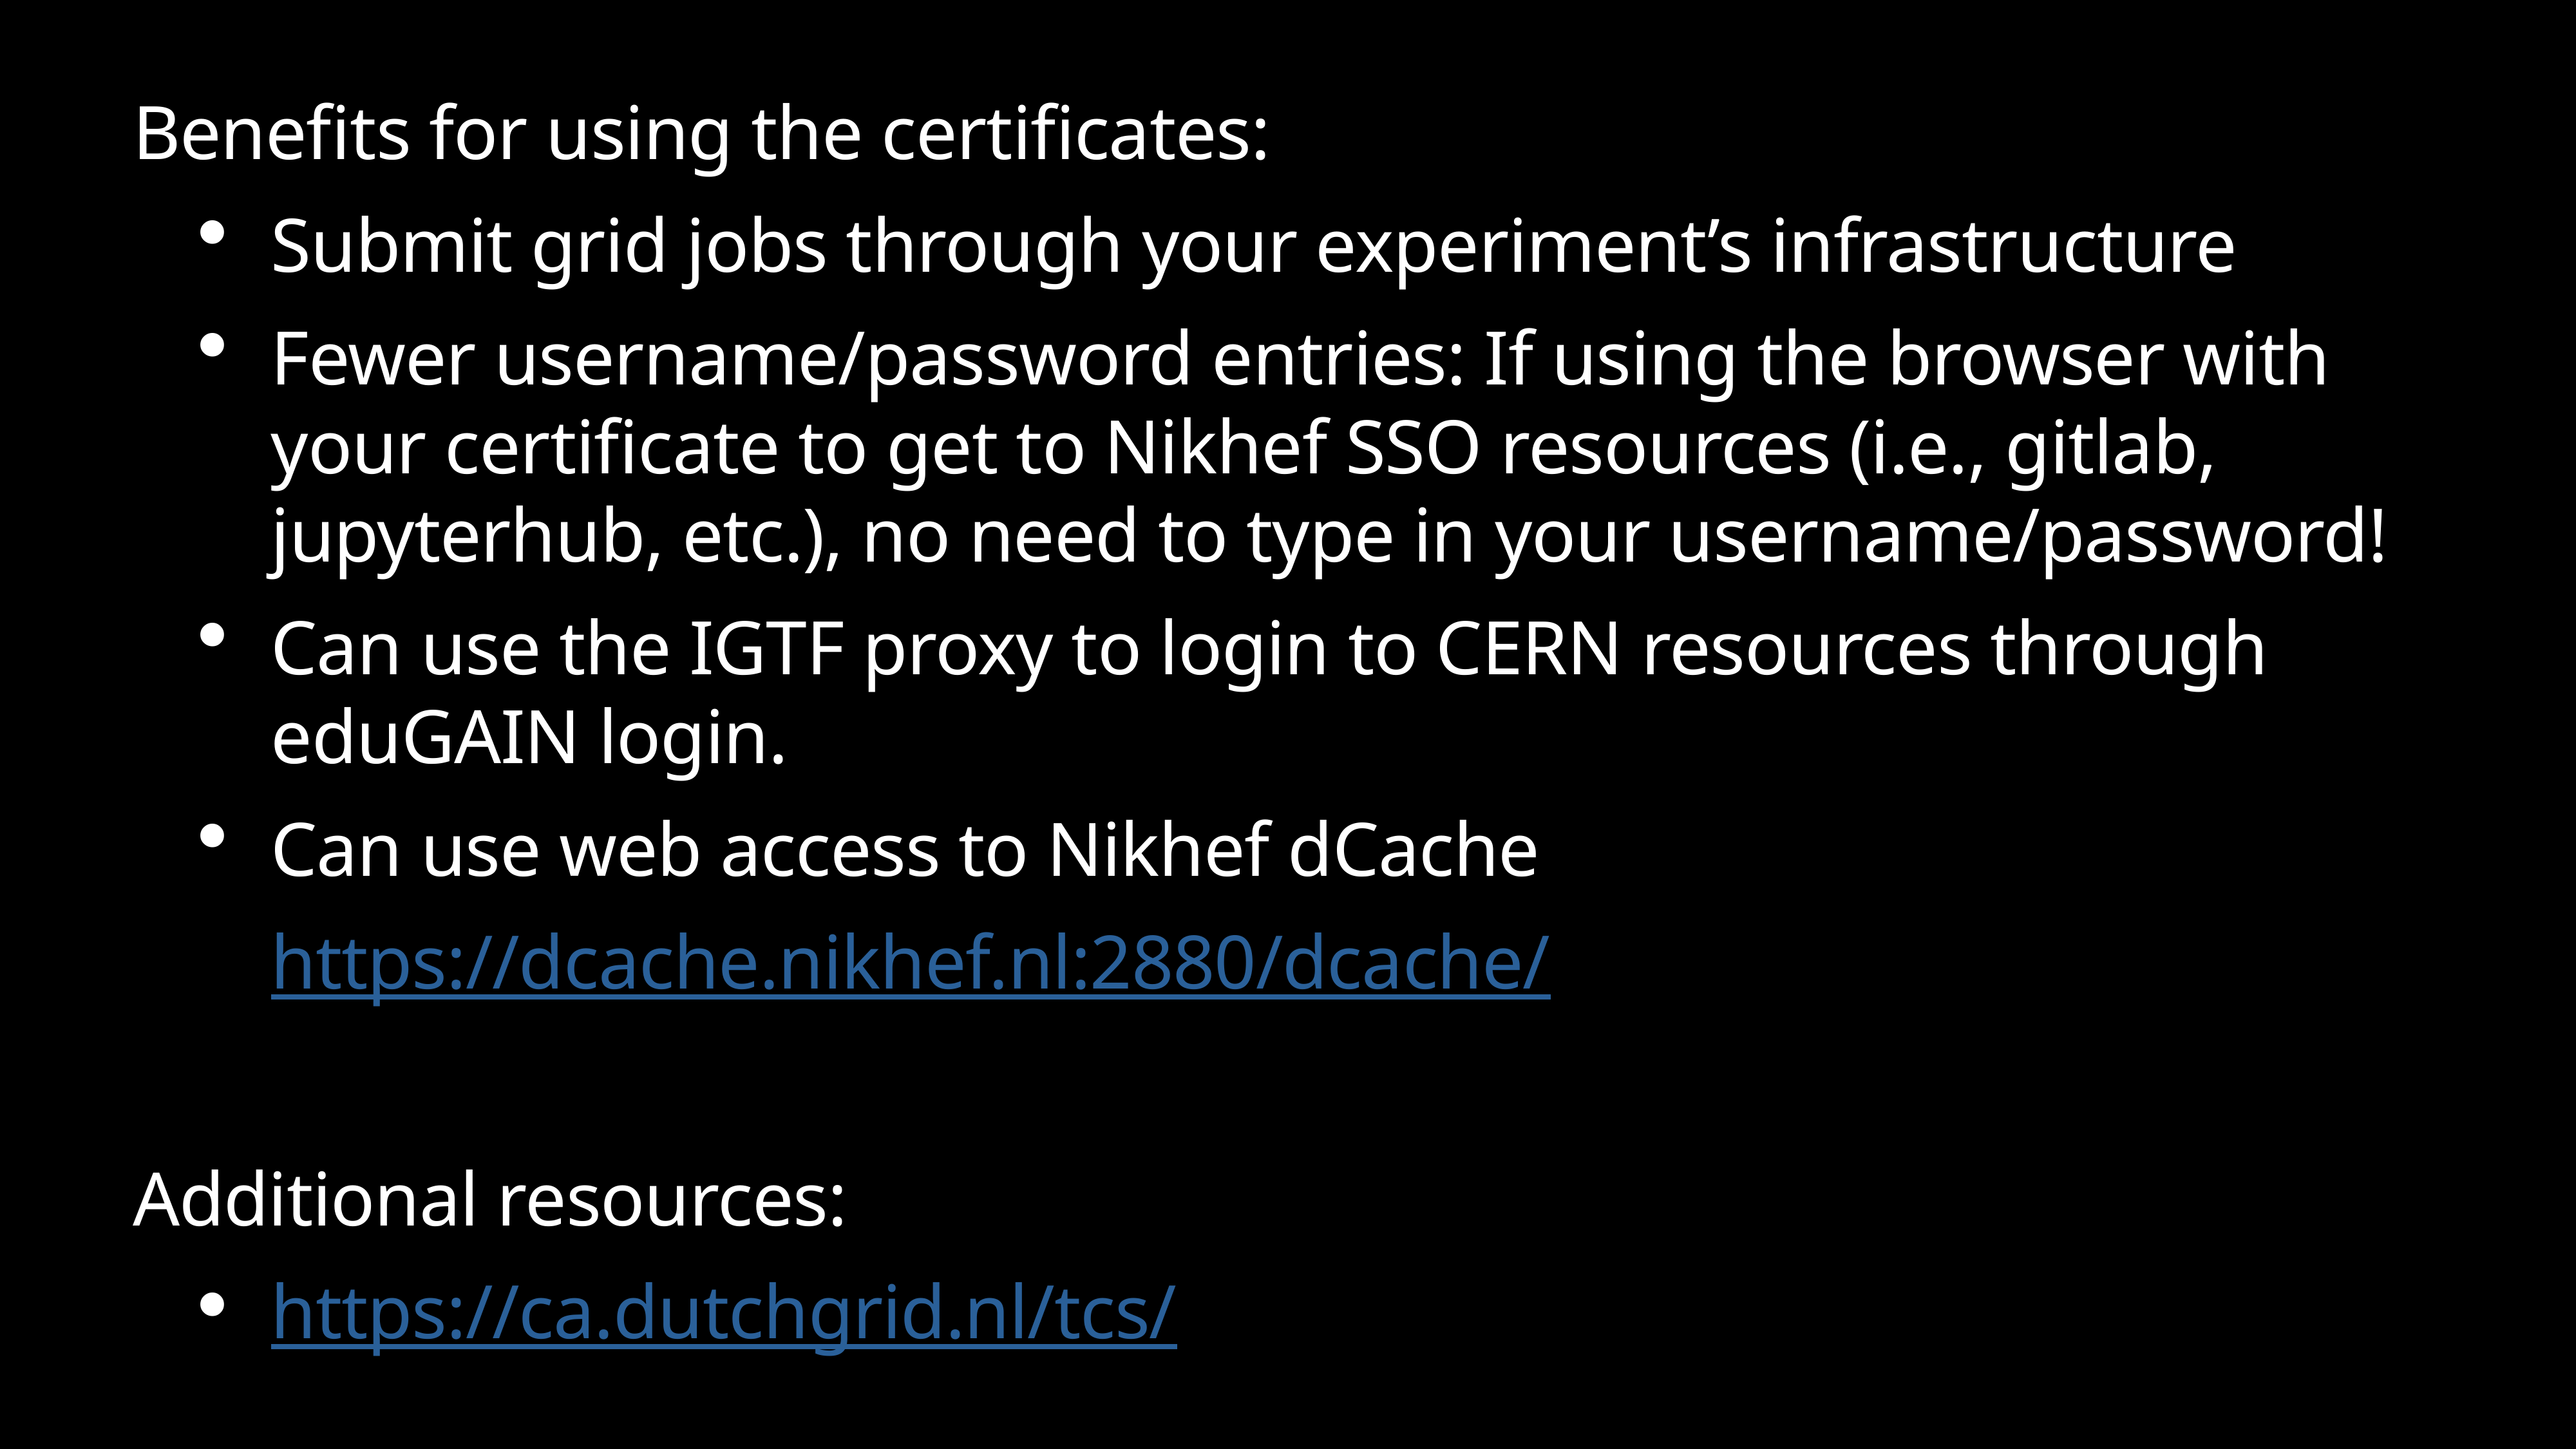

# Benefits for using the certificates:
Submit grid jobs through your experiment’s infrastructure
Fewer username/password entries: If using the browser with your certificate to get to Nikhef SSO resources (i.e., gitlab, jupyterhub, etc.), no need to type in your username/password!
Can use the IGTF proxy to login to CERN resources through eduGAIN login.
Can use web access to Nikhef dCache
https://dcache.nikhef.nl:2880/dcache/
Additional resources:
https://ca.dutchgrid.nl/tcs/